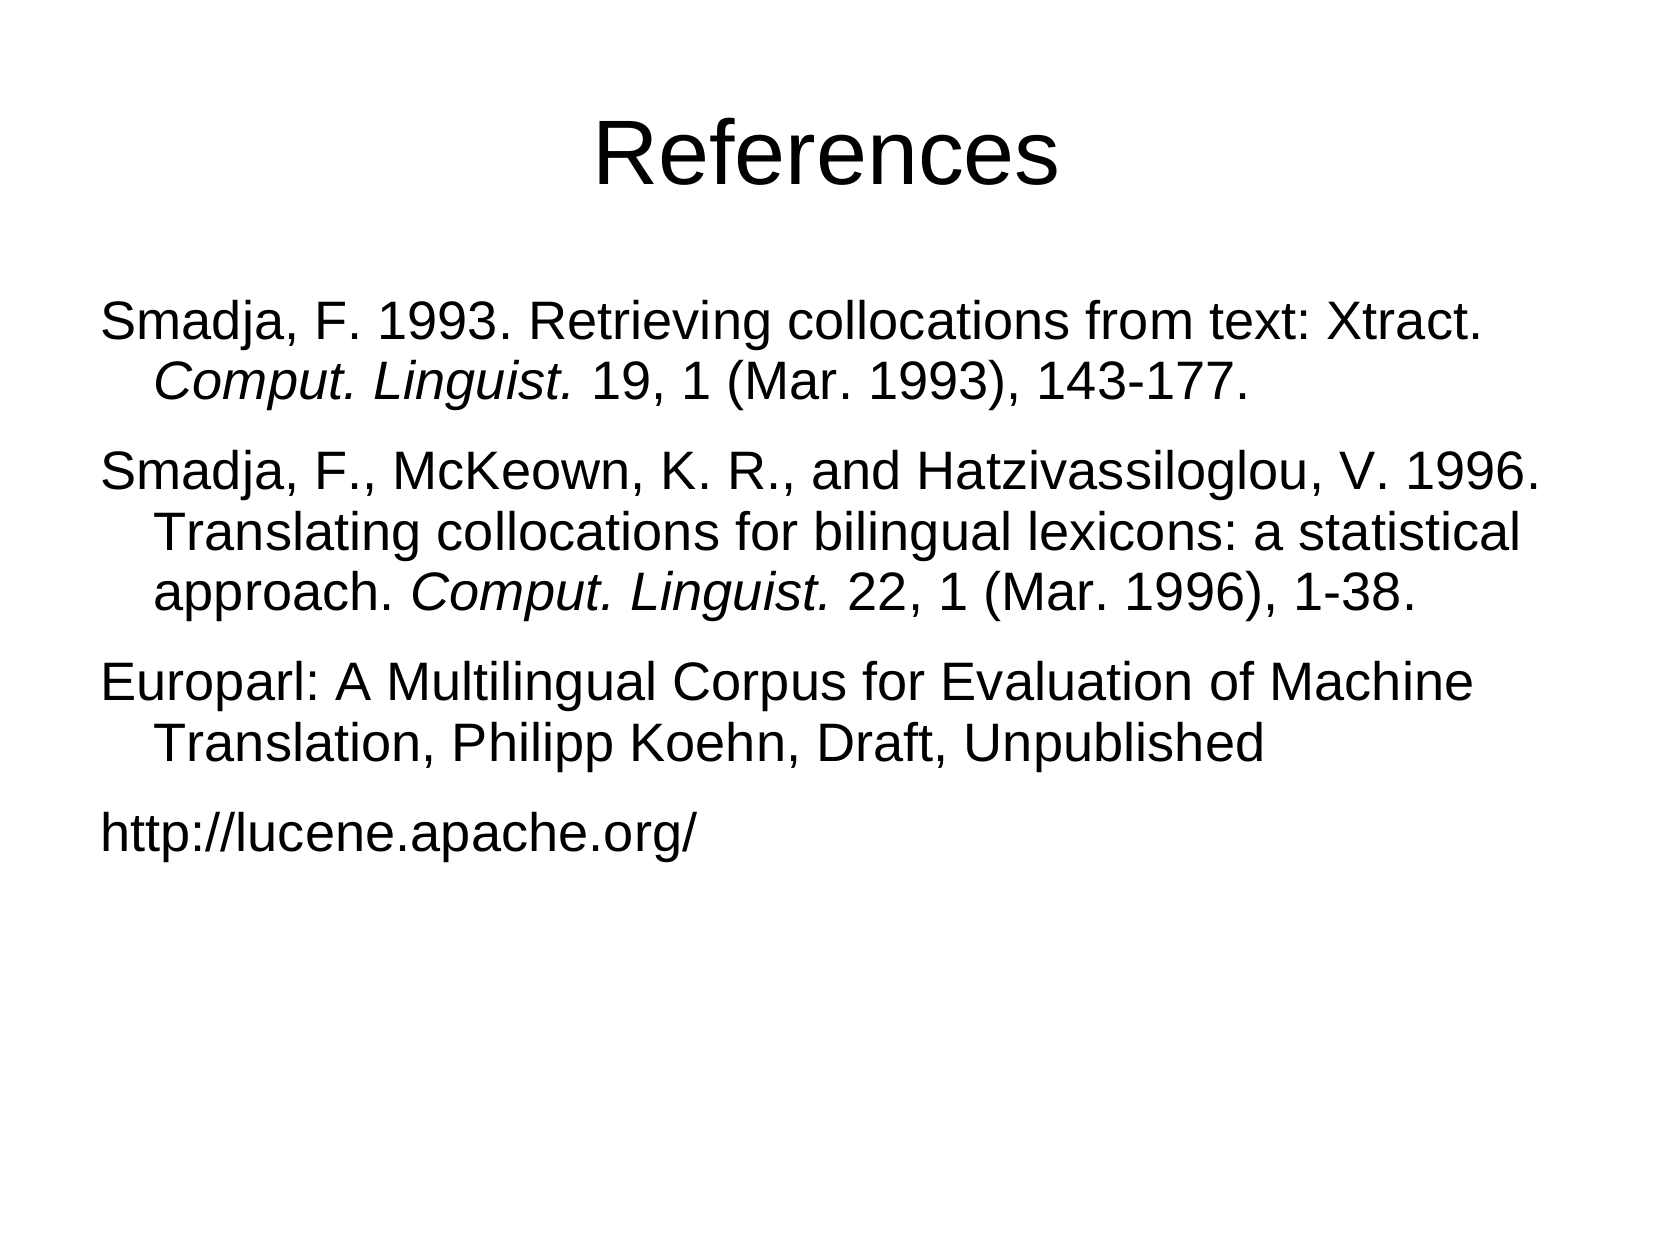

# References
Smadja, F. 1993. Retrieving collocations from text: Xtract. Comput. Linguist. 19, 1 (Mar. 1993), 143-177.
Smadja, F., McKeown, K. R., and Hatzivassiloglou, V. 1996. Translating collocations for bilingual lexicons: a statistical approach. Comput. Linguist. 22, 1 (Mar. 1996), 1-38.
Europarl: A Multilingual Corpus for Evaluation of Machine Translation, Philipp Koehn, Draft, Unpublished
http://lucene.apache.org/